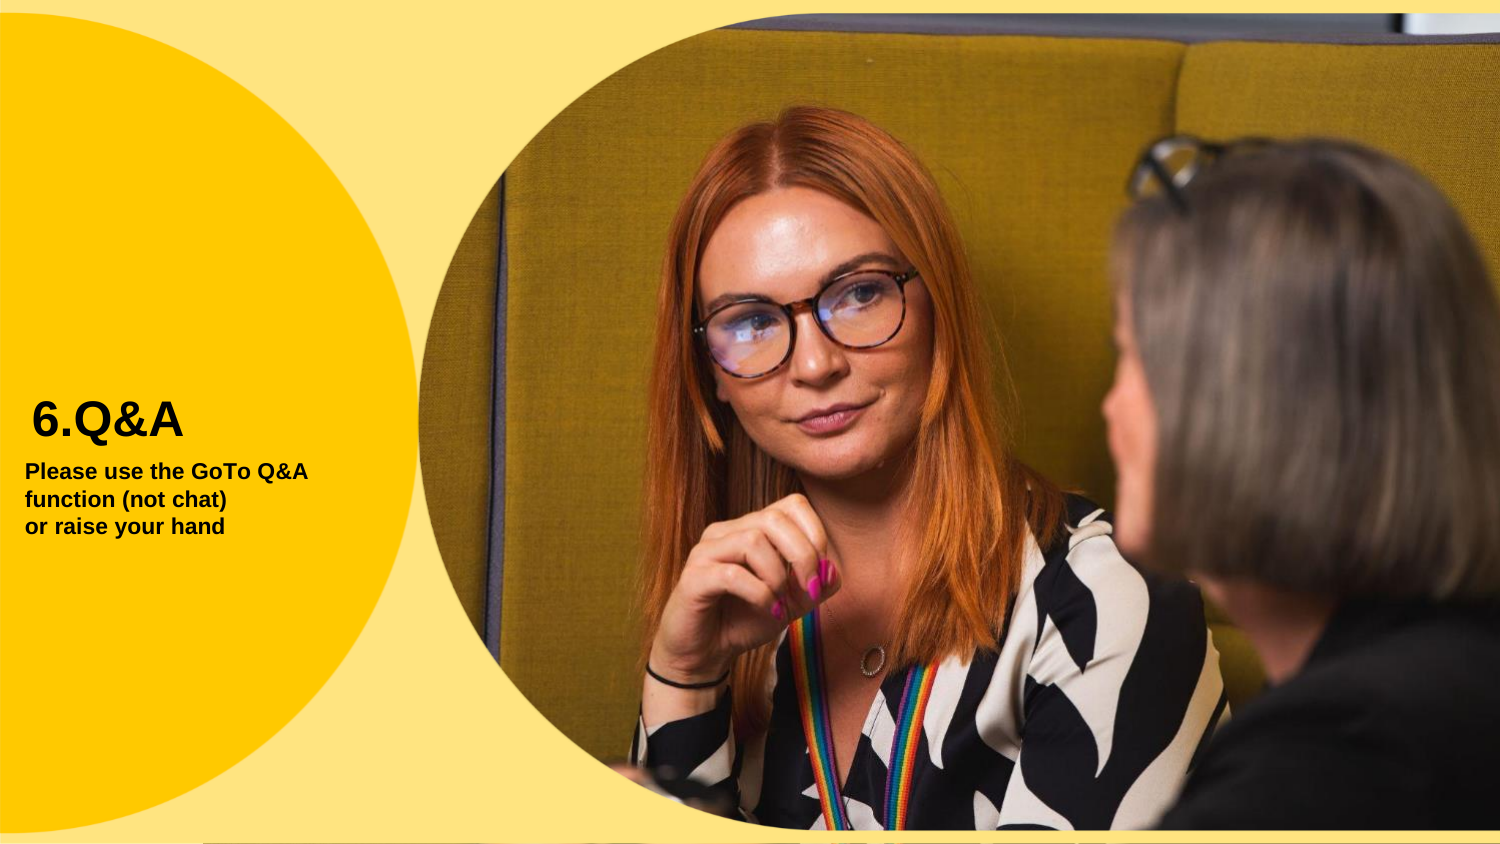

# 6.Q&A
Please use the GoTo Q&A function (not chat)
or raise your hand